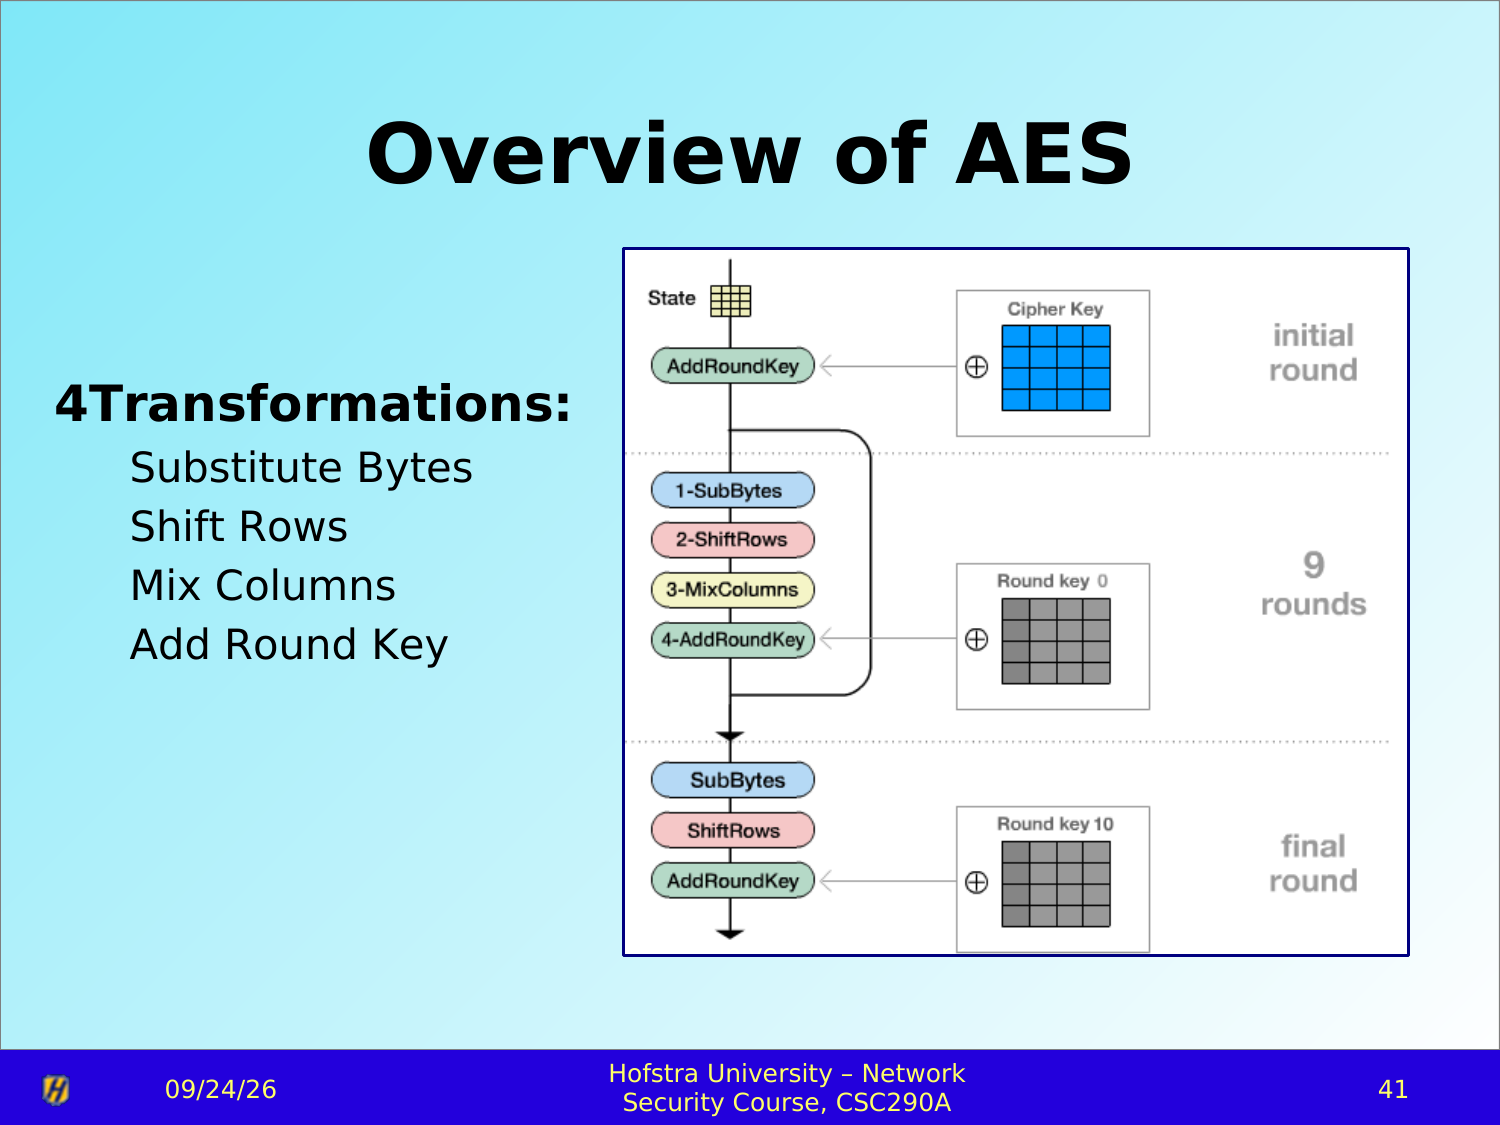

# Overview of AES
4Transformations:
Substitute Bytes
Shift Rows
Mix Columns
Add Round Key
41